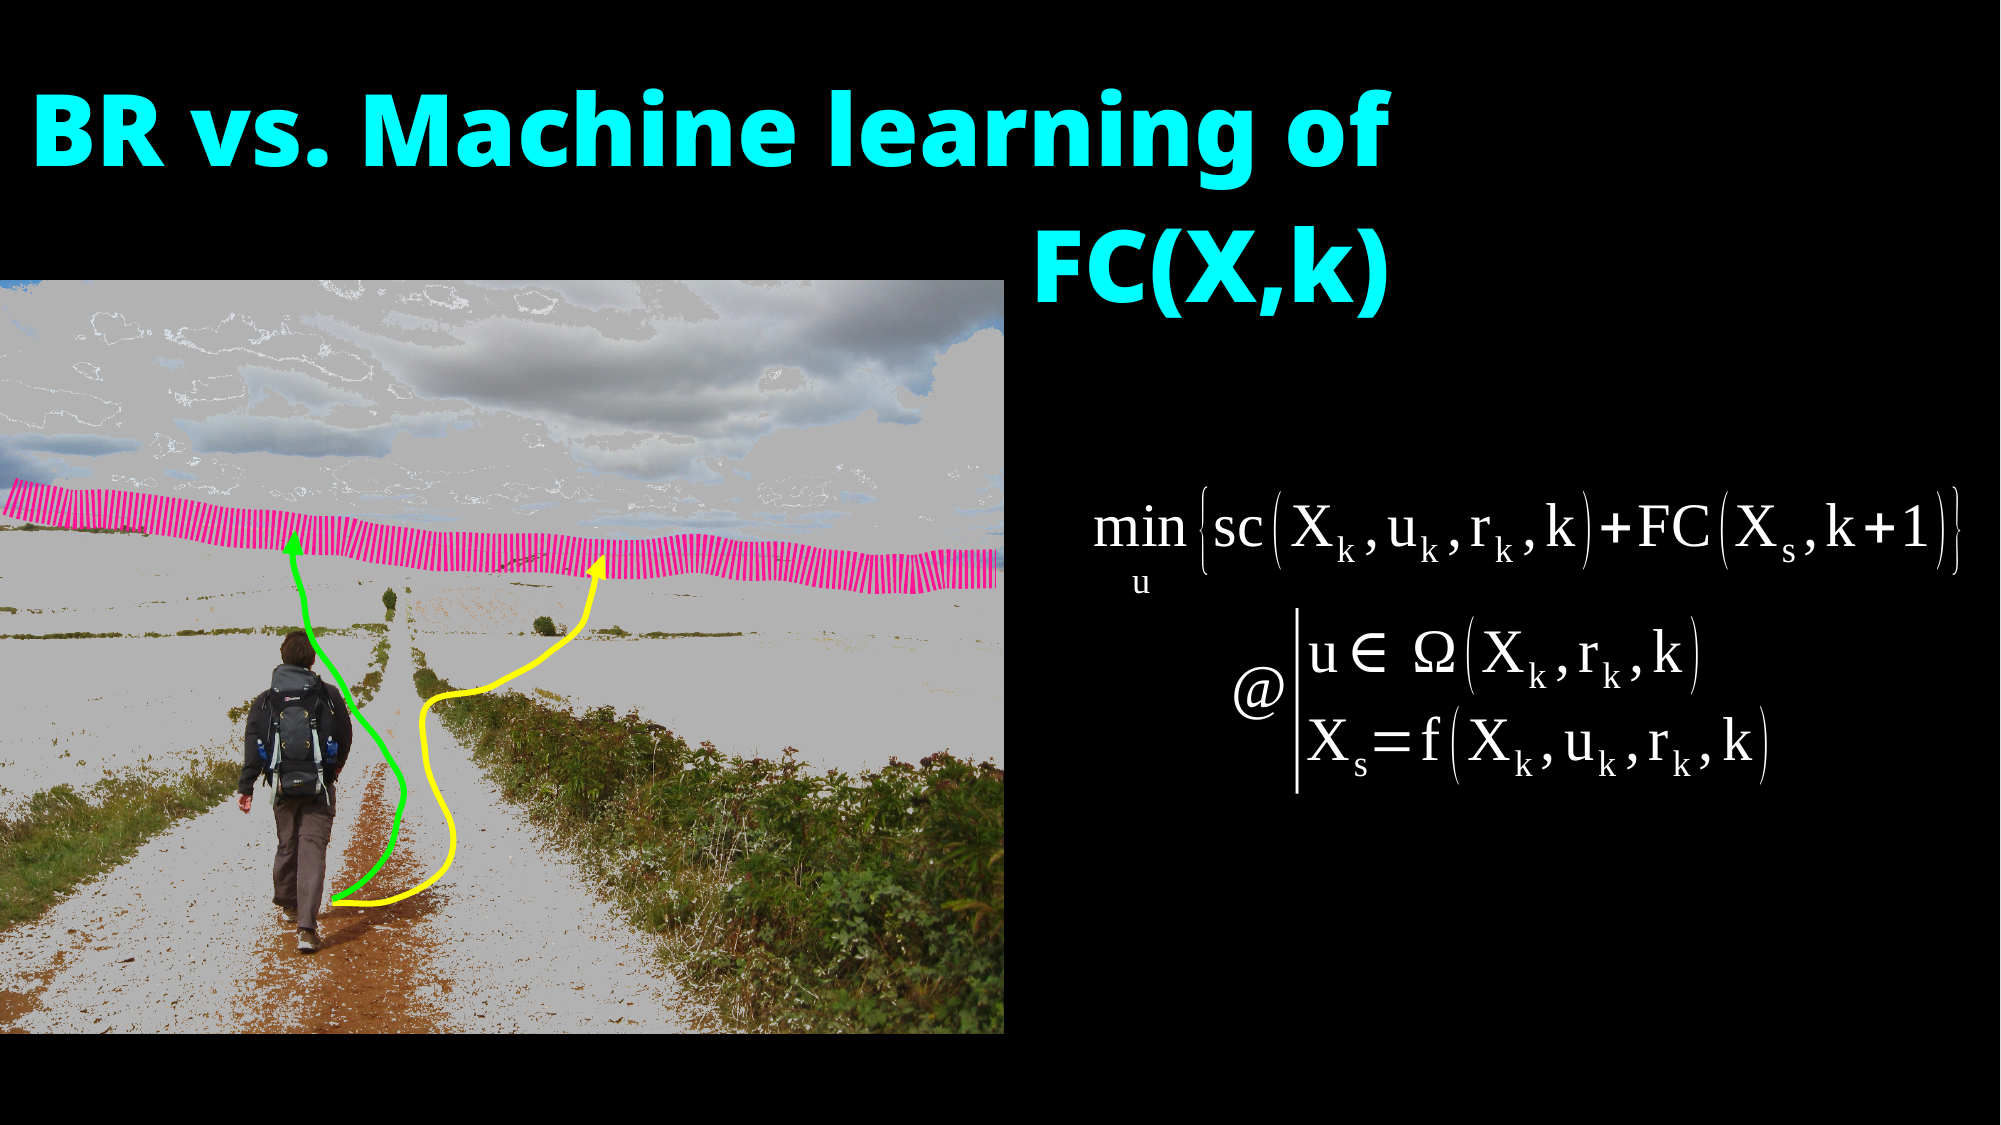

# BR vs. Machine learning of FC(X,k)